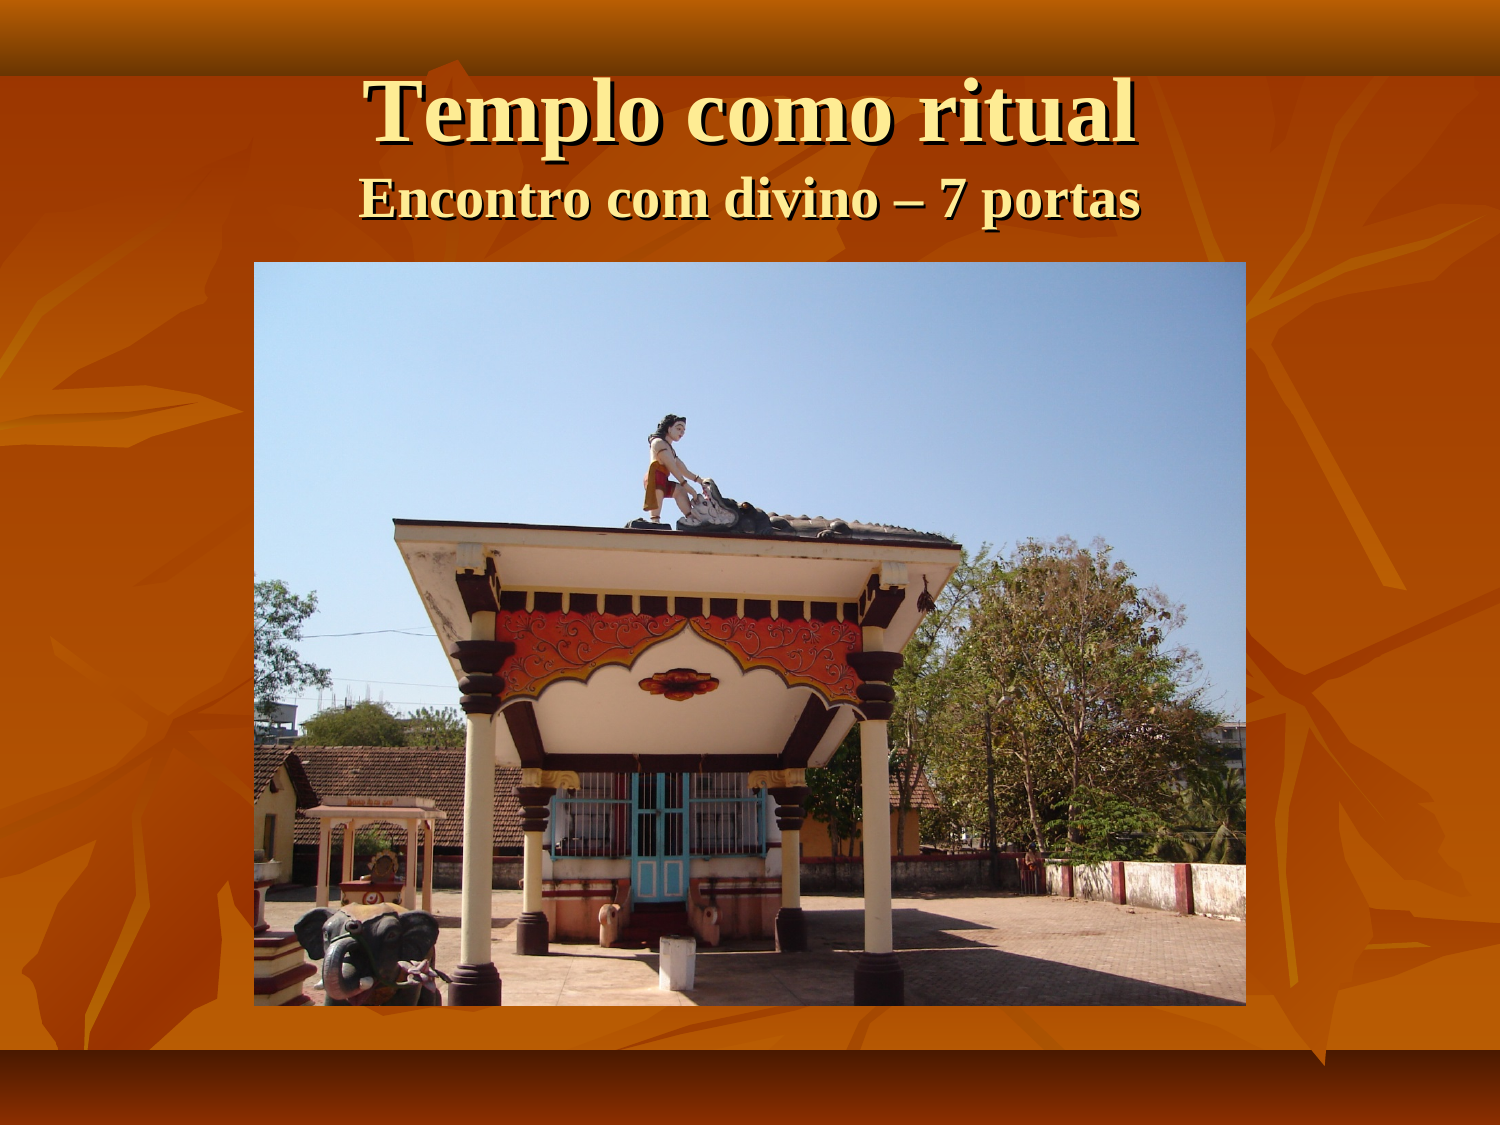

# Templo como ritual Encontro com divino – 7 portas